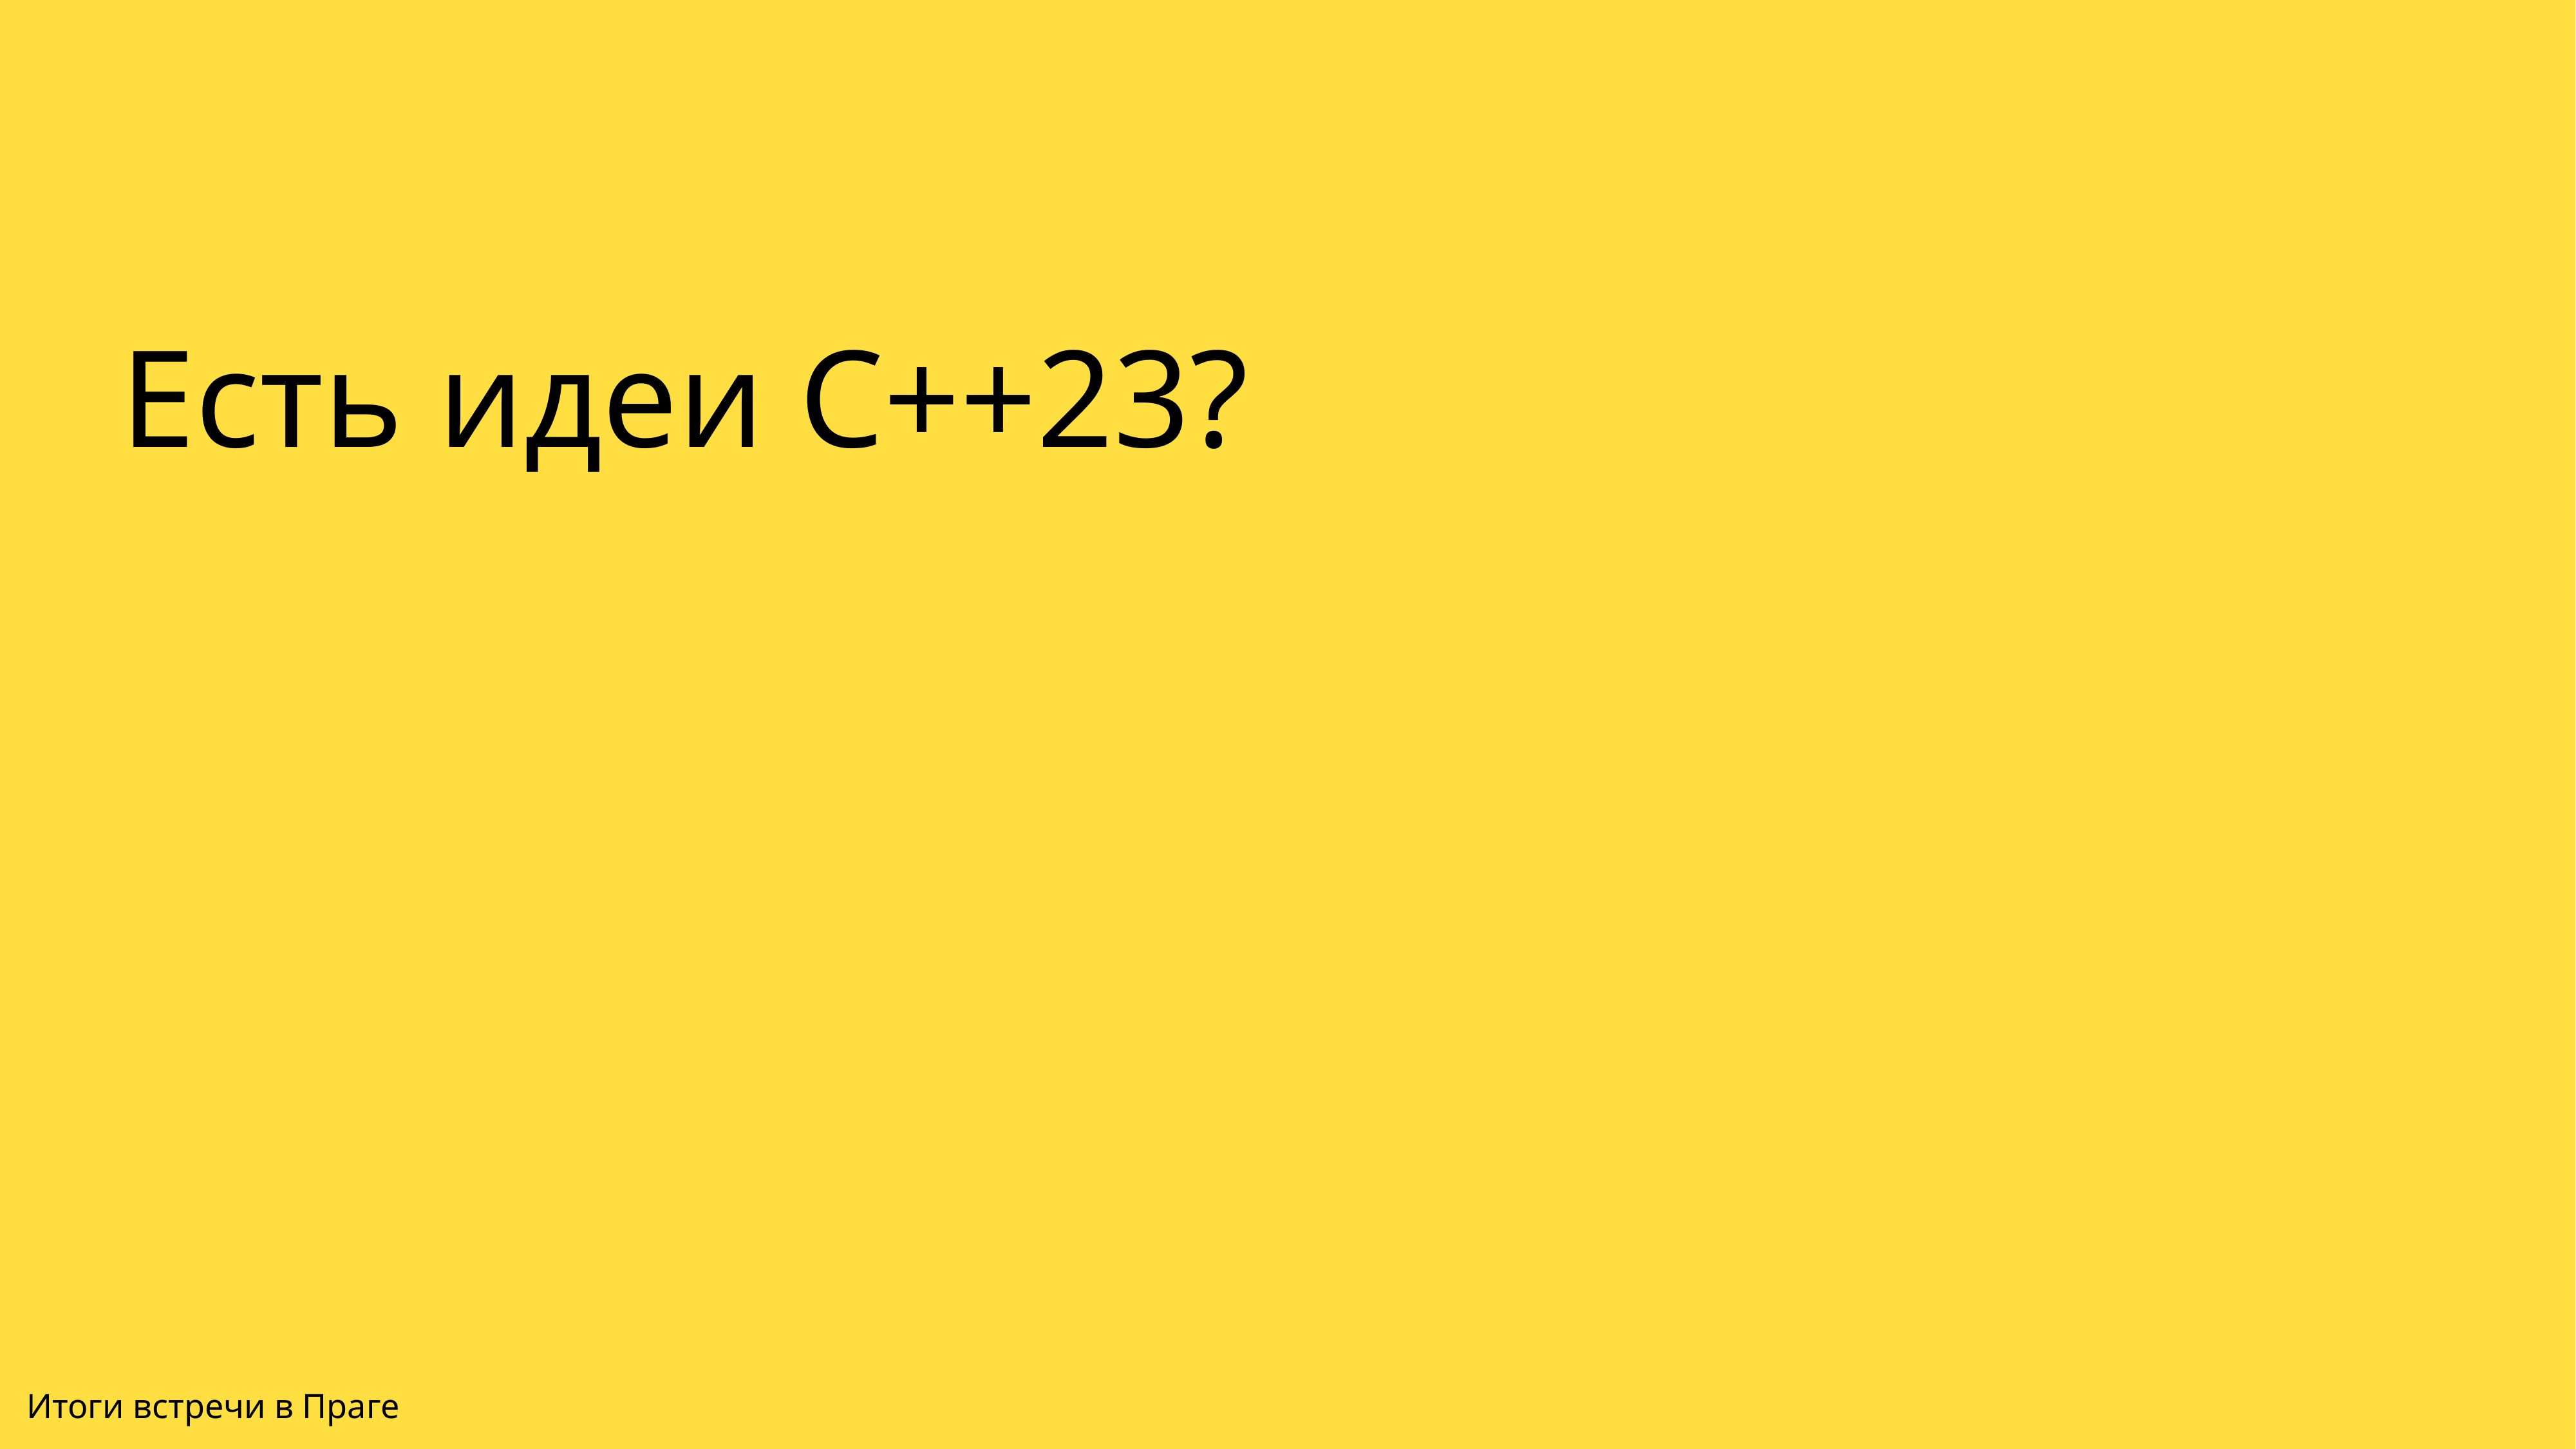

# Есть идеи C++23?
Итоги встречи в Праге